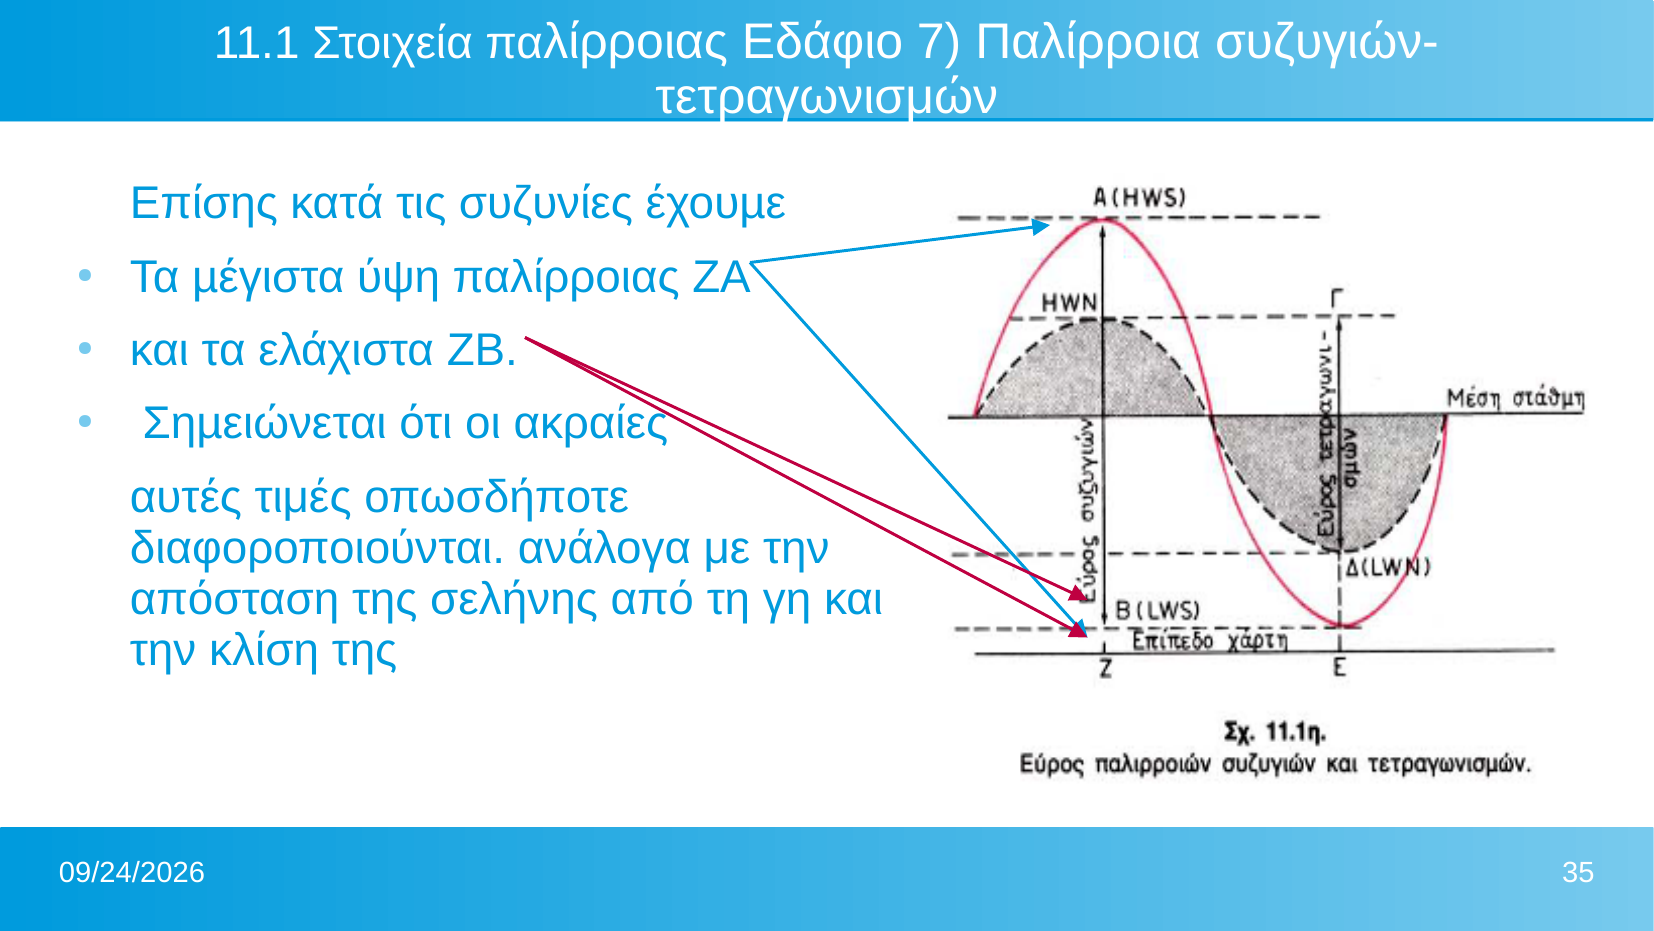

# 11.1 Στοιχεία παλίρροιας Εδάφιο 7) Παλίρροια συζυγιών-τετραγωνισμών
Επίσης κατά τις συζυνίες έχουµε
Τα µέγιστα ύψη παλίρροιας ΖΑ
και τα ελάχιστα ΖΒ.
 Σηµειώνεται ότι οι ακραίες
αυτές τιμές οπωσδήποτε διαφοροποιούνται. ανάλογα με την απόσταση της σελήνης από τη γη και την κλίση της
35